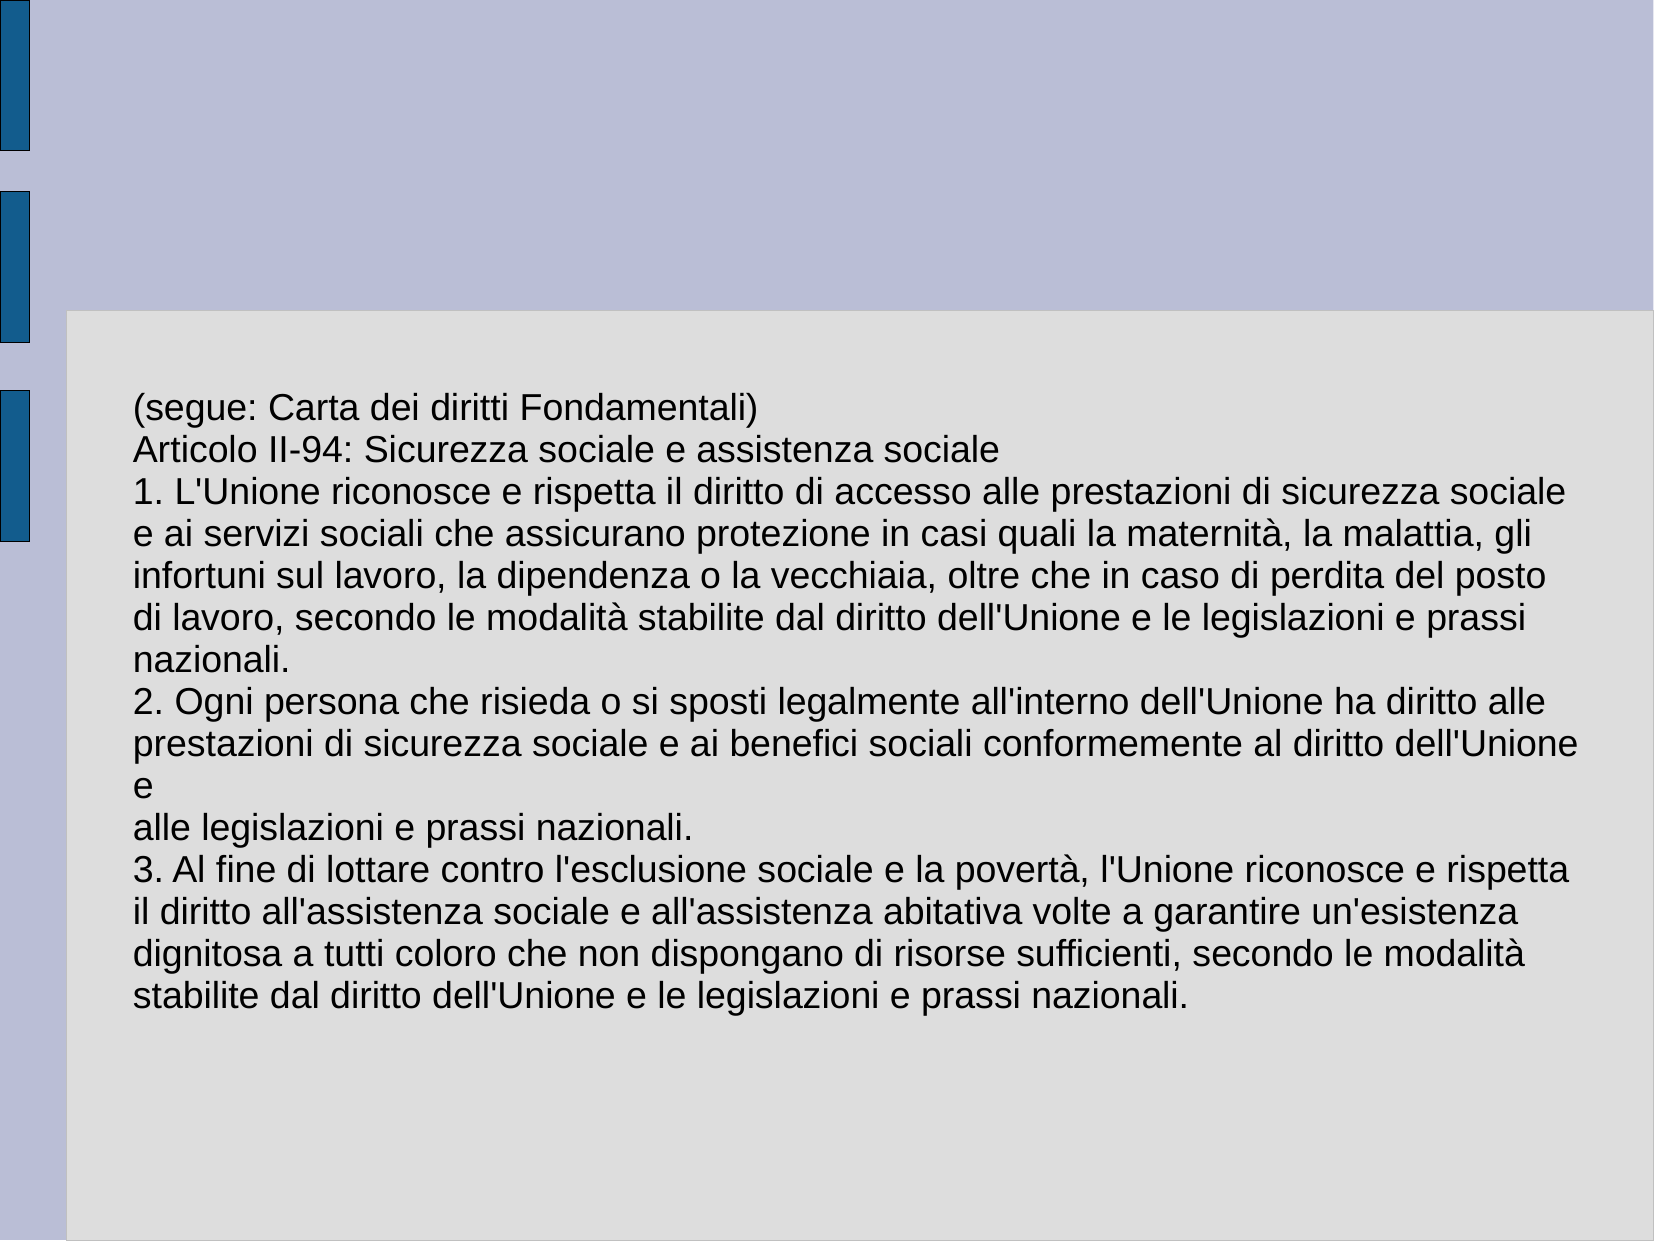

(segue: Carta dei diritti Fondamentali)
Articolo II-94: Sicurezza sociale e assistenza sociale
1. L'Unione riconosce e rispetta il diritto di accesso alle prestazioni di sicurezza sociale e ai servizi sociali che assicurano protezione in casi quali la maternità, la malattia, gli infortuni sul lavoro, la dipendenza o la vecchiaia, oltre che in caso di perdita del posto di lavoro, secondo le modalità stabilite dal diritto dell'Unione e le legislazioni e prassi nazionali.
2. Ogni persona che risieda o si sposti legalmente all'interno dell'Unione ha diritto alle prestazioni di sicurezza sociale e ai benefici sociali conformemente al diritto dell'Unione e
alle legislazioni e prassi nazionali.
3. Al fine di lottare contro l'esclusione sociale e la povertà, l'Unione riconosce e rispetta il diritto all'assistenza sociale e all'assistenza abitativa volte a garantire un'esistenza dignitosa a tutti coloro che non dispongano di risorse sufficienti, secondo le modalità stabilite dal diritto dell'Unione e le legislazioni e prassi nazionali.